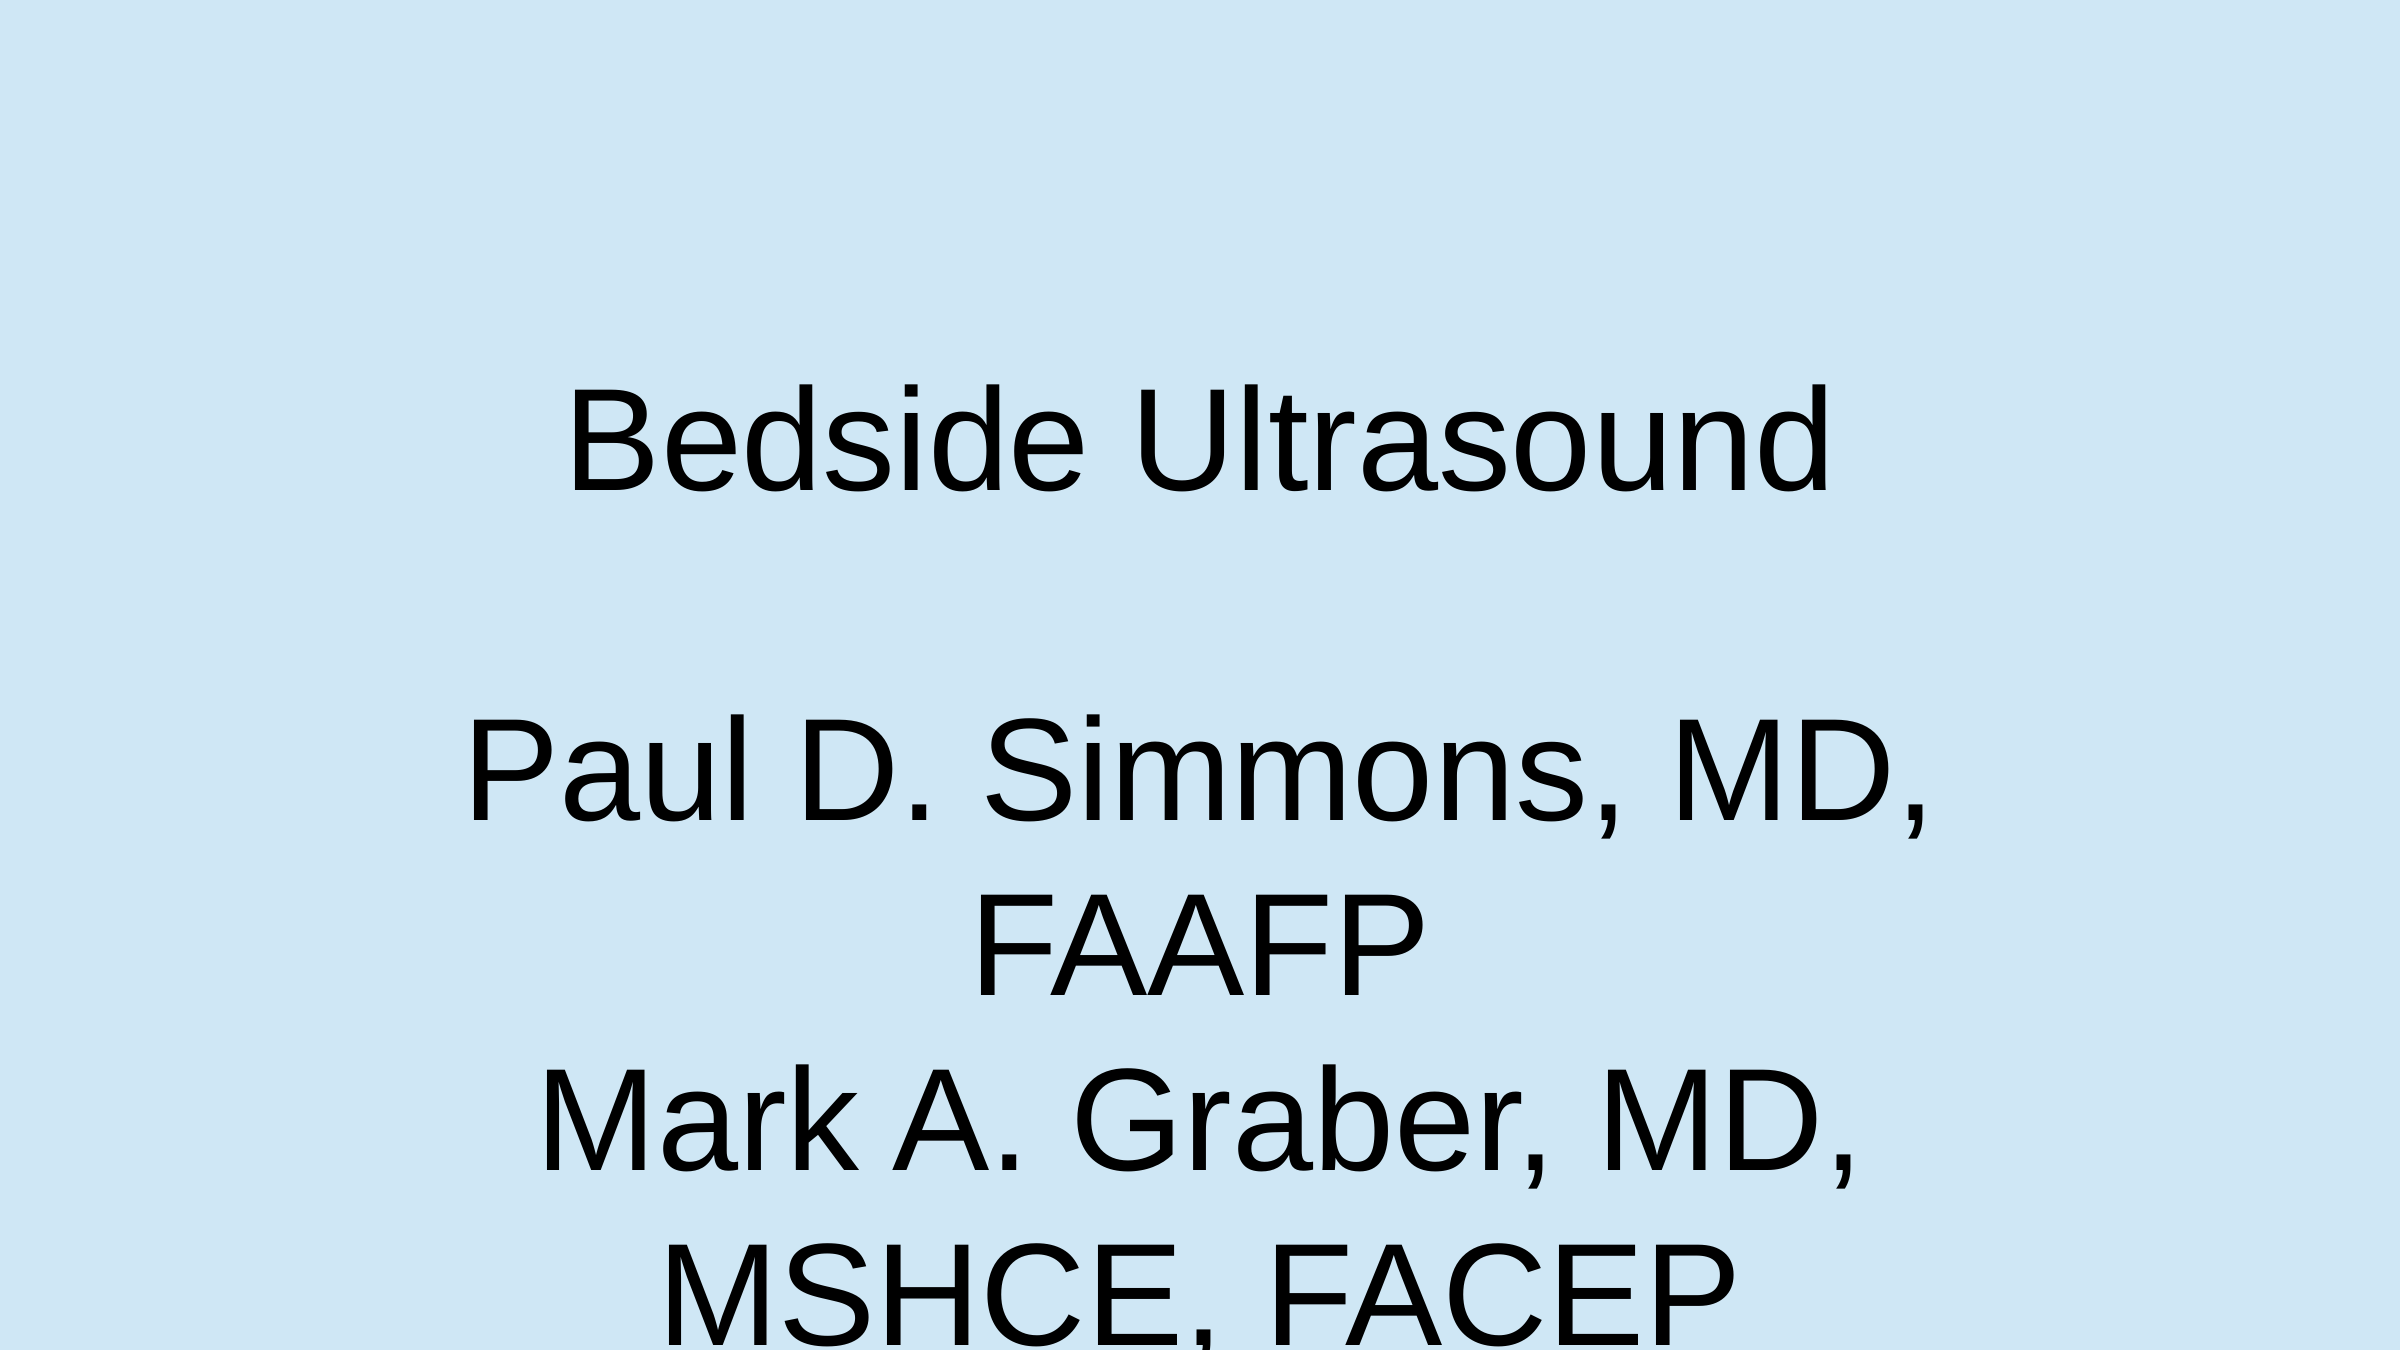

# Bedside Ultrasound
Paul D. Simmons, MD, FAAFP
Mark A. Graber, MD, MSHCE, FACEP
Kelly Sinclair, MD, FAAP, FACEP
Theodor Pesch, MD, PhD